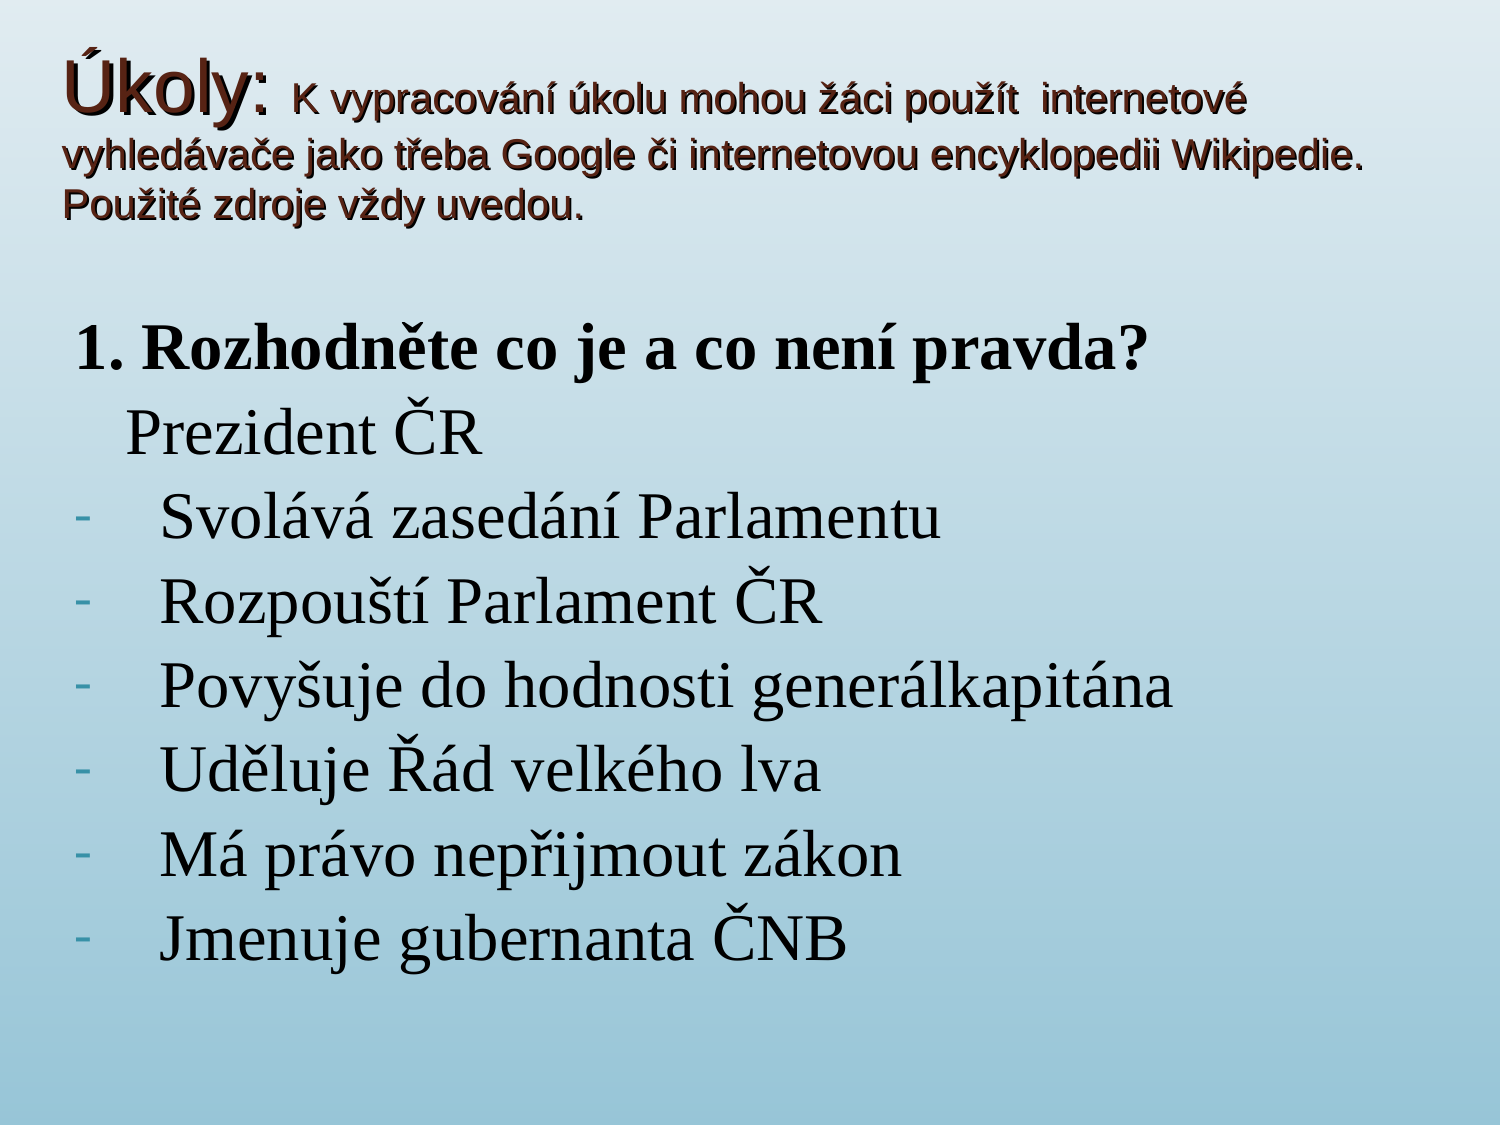

# Úkoly: K vypracování úkolu mohou žáci použít internetové vyhledávače jako třeba Google či internetovou encyklopedii Wikipedie. Použité zdroje vždy uvedou.
1. Rozhodněte co je a co není pravda?
 Prezident ČR
Svolává zasedání Parlamentu
Rozpouští Parlament ČR
Povyšuje do hodnosti generálkapitána
Uděluje Řád velkého lva
Má právo nepřijmout zákon
Jmenuje gubernanta ČNB